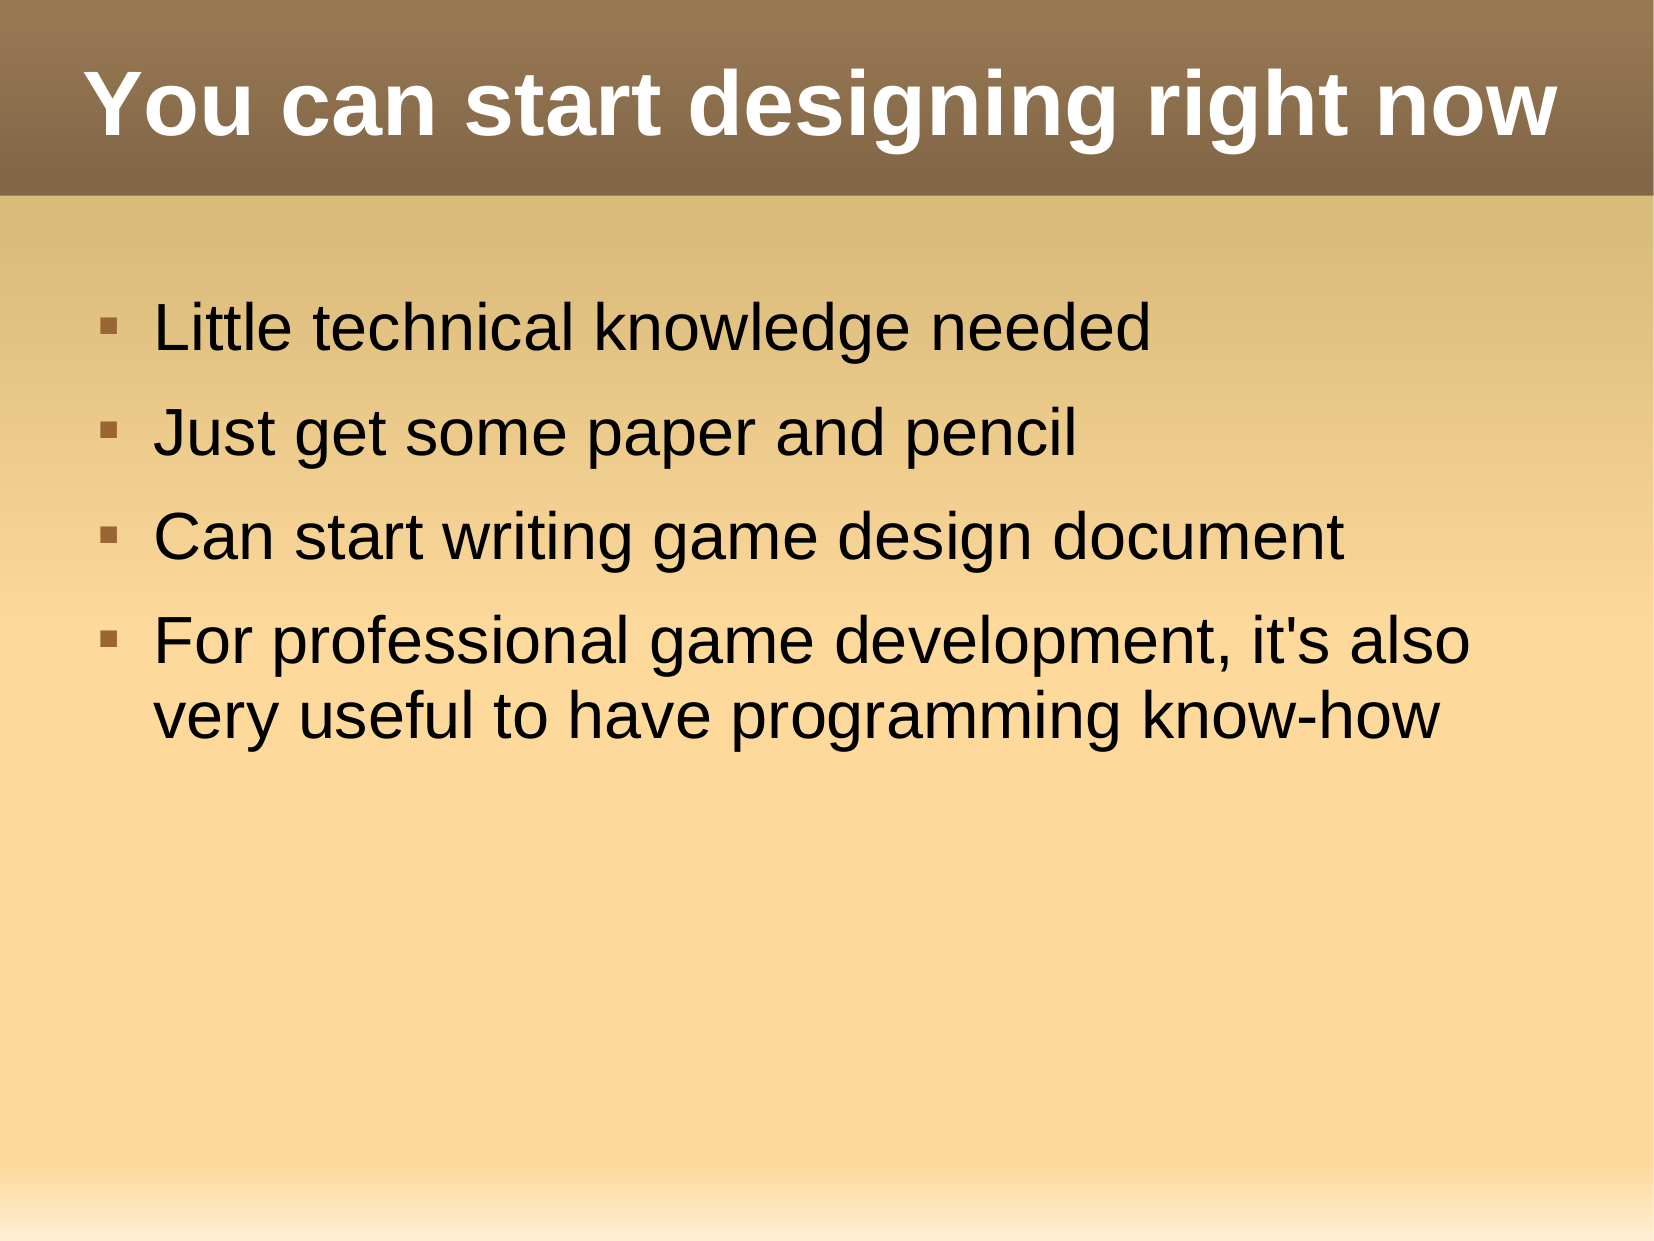

# You can start designing right now
Little technical knowledge needed
Just get some paper and pencil
Can start writing game design document
For professional game development, it's also very useful to have programming know-how